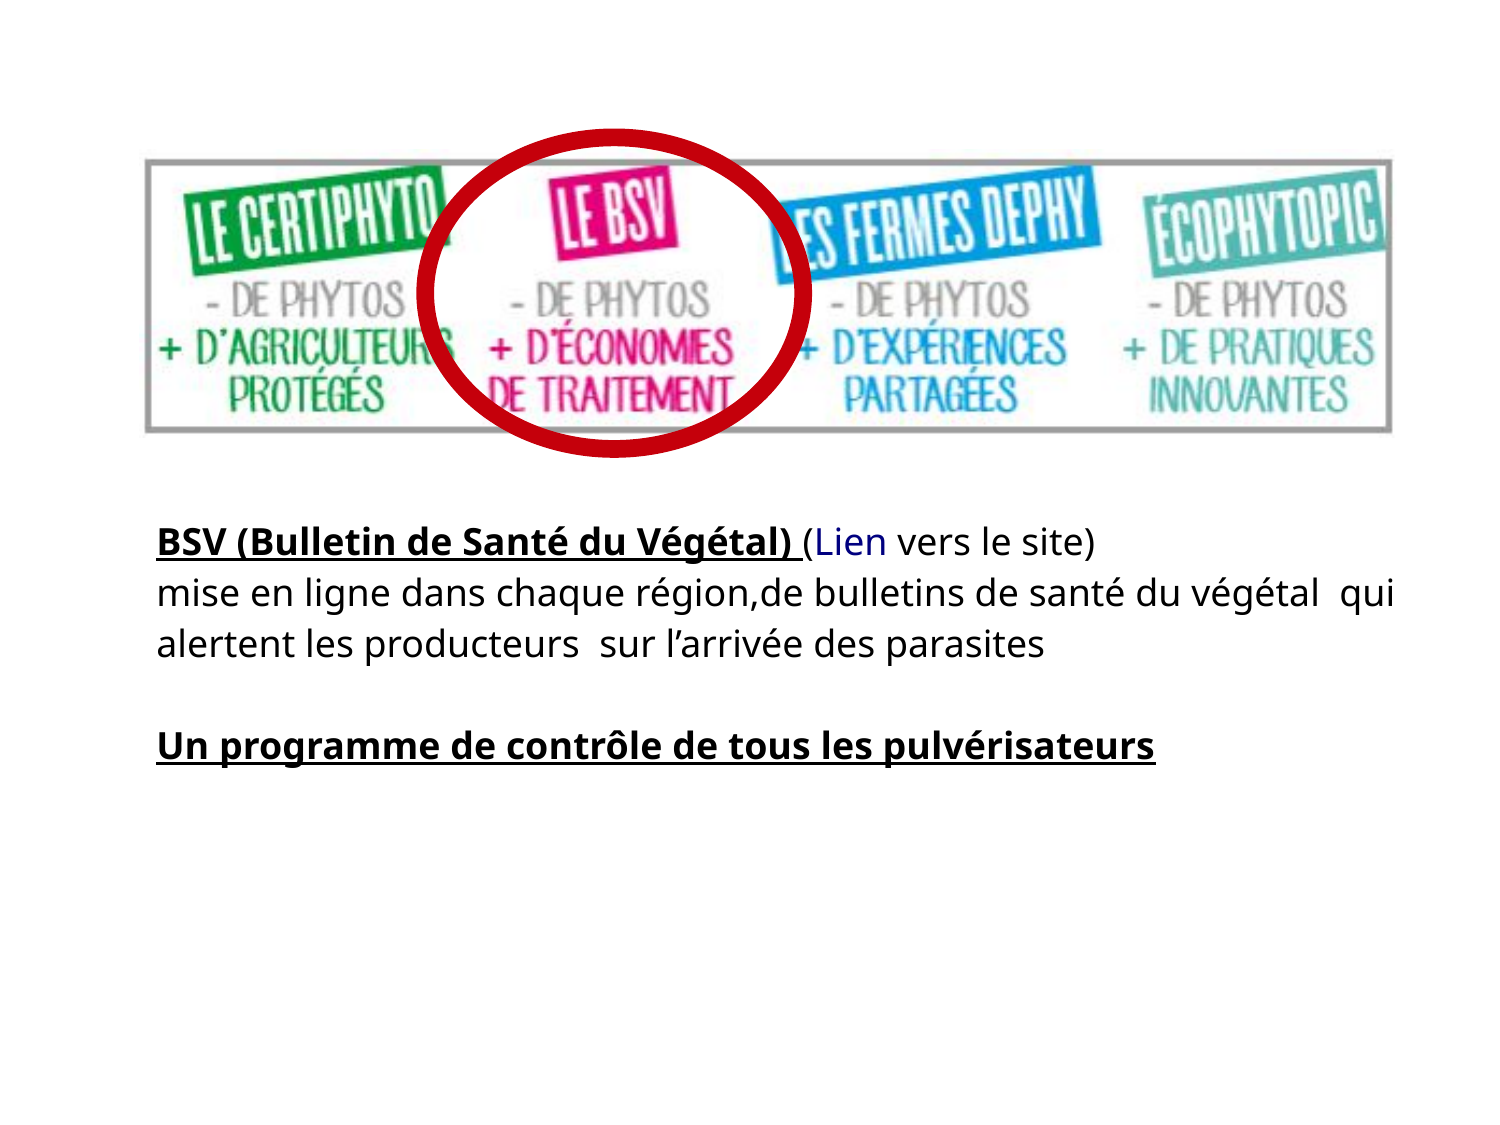

BSV (Bulletin de Santé du Végétal) (Lien vers le site)
mise en ligne dans chaque région,de bulletins de santé du végétal qui alertent les producteurs sur l’arrivée des parasites
Un programme de contrôle de tous les pulvérisateurs